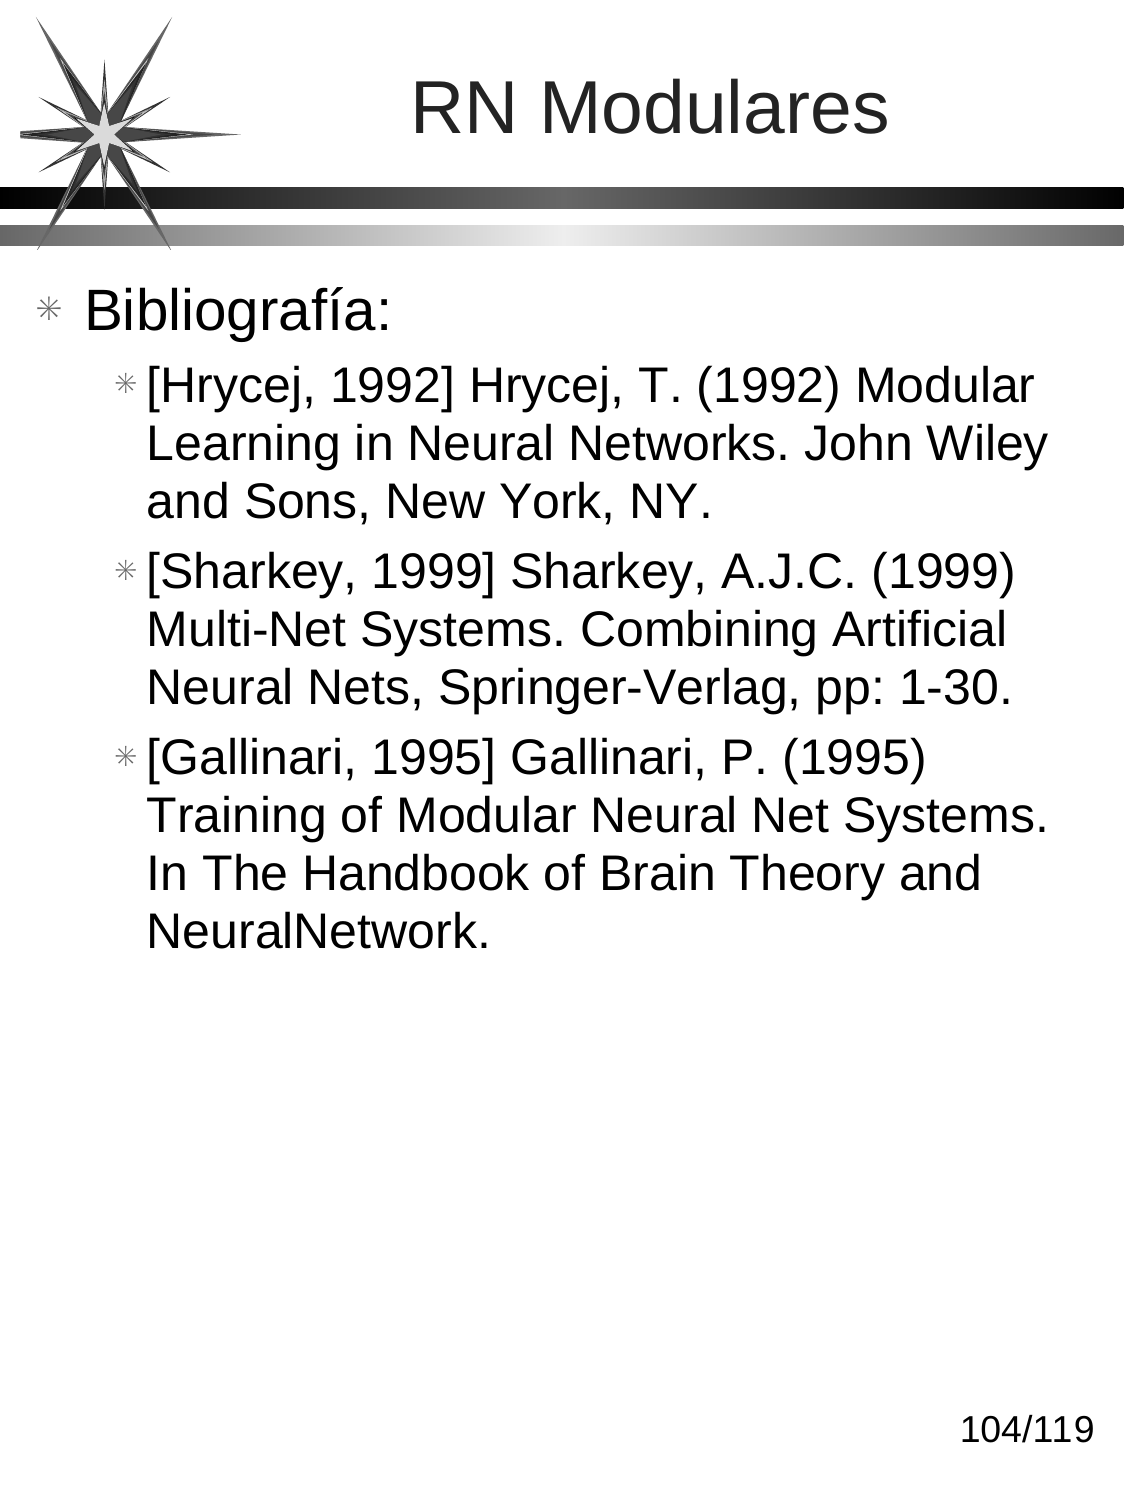

# RN Modulares
Bibliografía:
[Hrycej, 1992] Hrycej, T. (1992) Modular Learning in Neural Networks. John Wiley and Sons, New York, NY.
[Sharkey, 1999] Sharkey, A.J.C. (1999) Multi-Net Systems. Combining Artificial Neural Nets, Springer-Verlag, pp: 1-30.
[Gallinari, 1995] Gallinari, P. (1995) Training of Modular Neural Net Systems. In The Handbook of Brain Theory and NeuralNetwork.